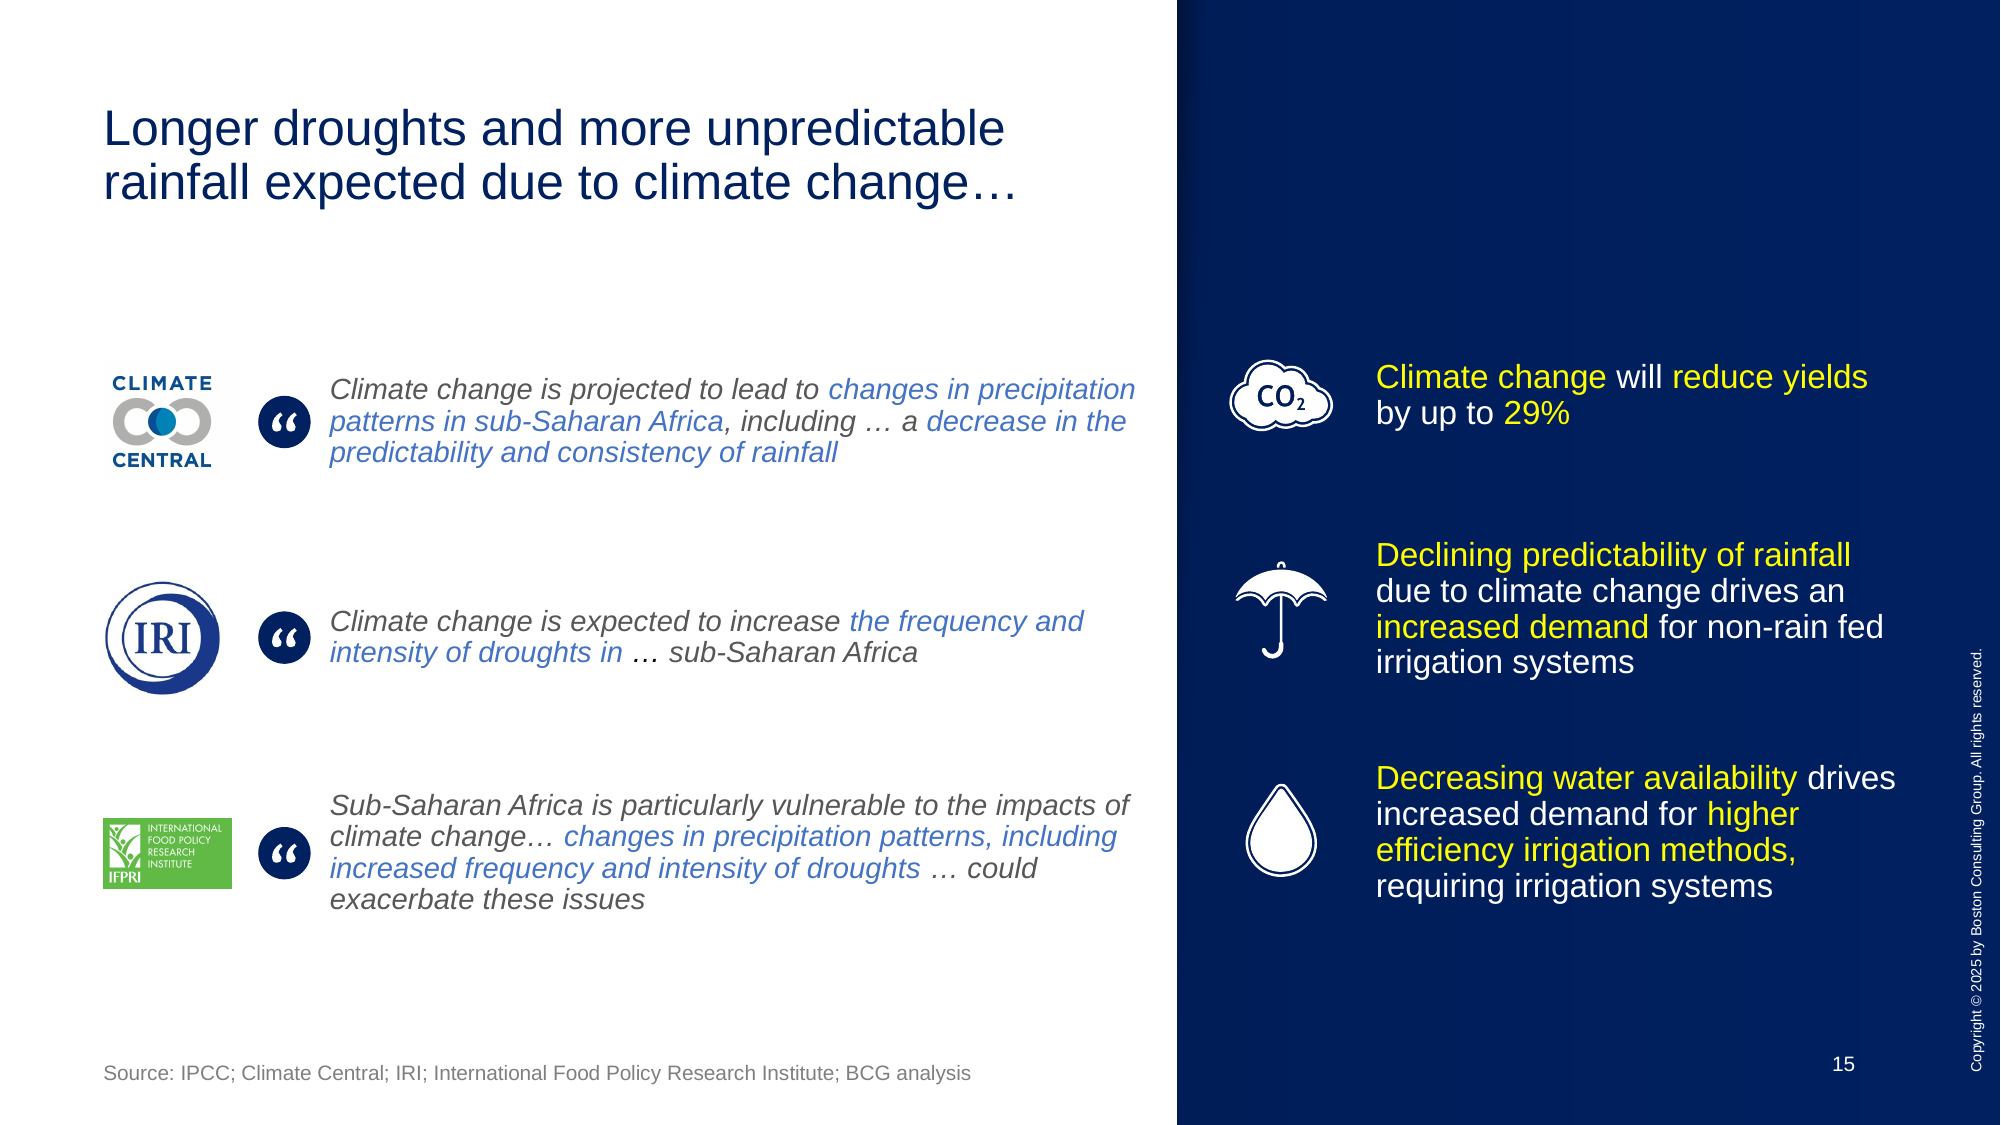

# Longer droughts and more unpredictable rainfall expected due to climate change…
Climate change will reduce yields by up to 29%
Declining predictability of rainfall due to climate change drives an increased demand for non-rain fed irrigation systems
Decreasing water availability drives increased demand for higher efficiency irrigation methods, requiring irrigation systems
Climate change is projected to lead to changes in precipitation patterns in sub-Saharan Africa, including … a decrease in the predictability and consistency of rainfall
Climate change is expected to increase the frequency and intensity of droughts in … sub-Saharan Africa
Sub-Saharan Africa is particularly vulnerable to the impacts of climate change… changes in precipitation patterns, including increased frequency and intensity of droughts … could exacerbate these issues
Source: IPCC; Climate Central; IRI; International Food Policy Research Institute; BCG analysis